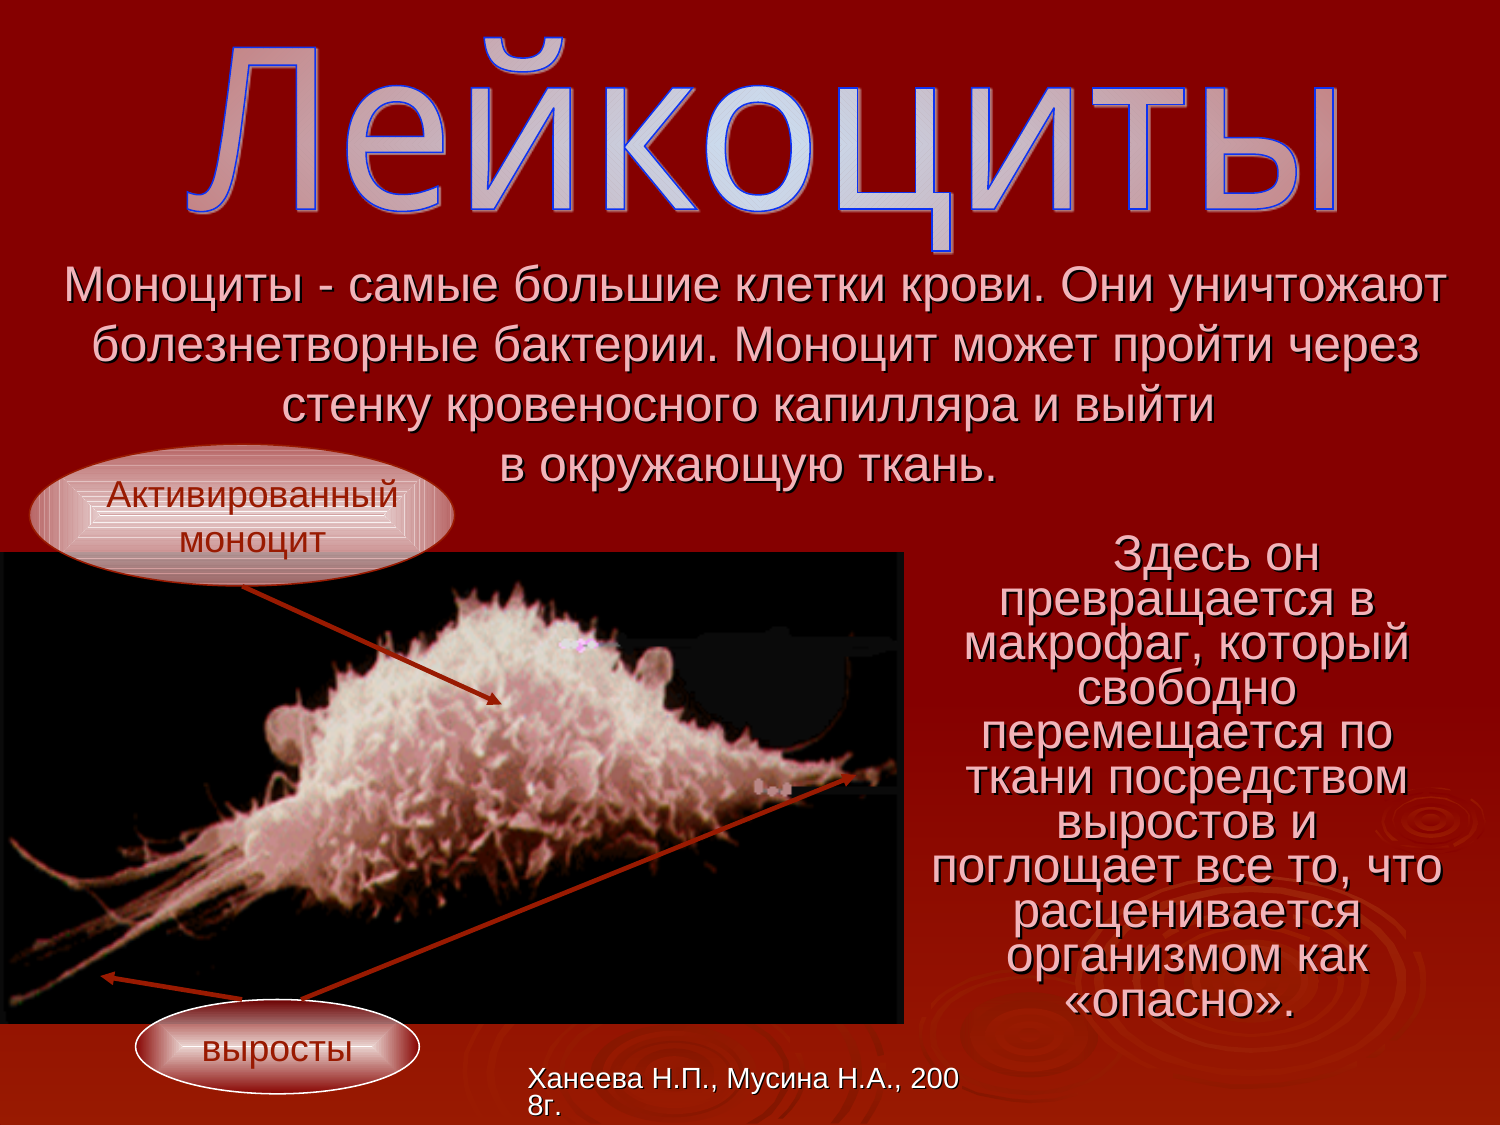

Лейкоциты
Моноциты - самые большие клетки крови. Они уничтожают болезнетворные бактерии. Моноцит может пройти через стенку кровеносного капилляра и выйти
в окружающую ткань.
Активированный
моноцит
# Здесь он превращается в макрофаг, который свободно перемещается по ткани посредством выростов и поглощает все то, что расценивается организмом как «опасно».
выросты
Ханеева Н.П., Мусина Н.А., 2008г.